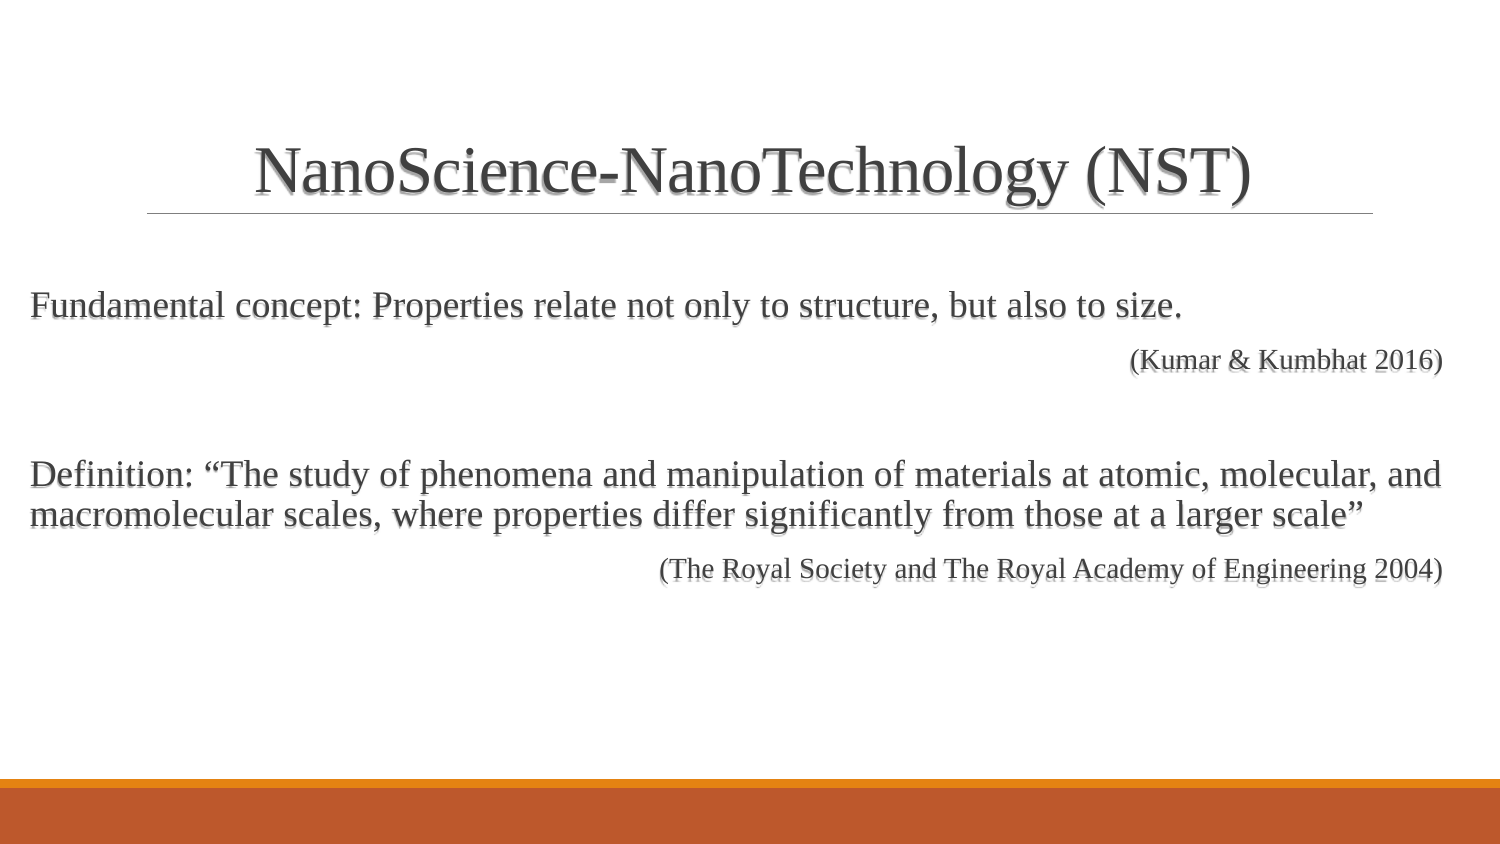

# NanoScience-NanoTechnology (NST)
Fundamental concept: Properties relate not only to structure, but also to size.
(Kumar & Kumbhat 2016)
Definition: “The study of phenomena and manipulation of materials at atomic, molecular, and macromolecular scales, where properties differ significantly from those at a larger scale”
(The Royal Society and The Royal Academy of Engineering 2004)